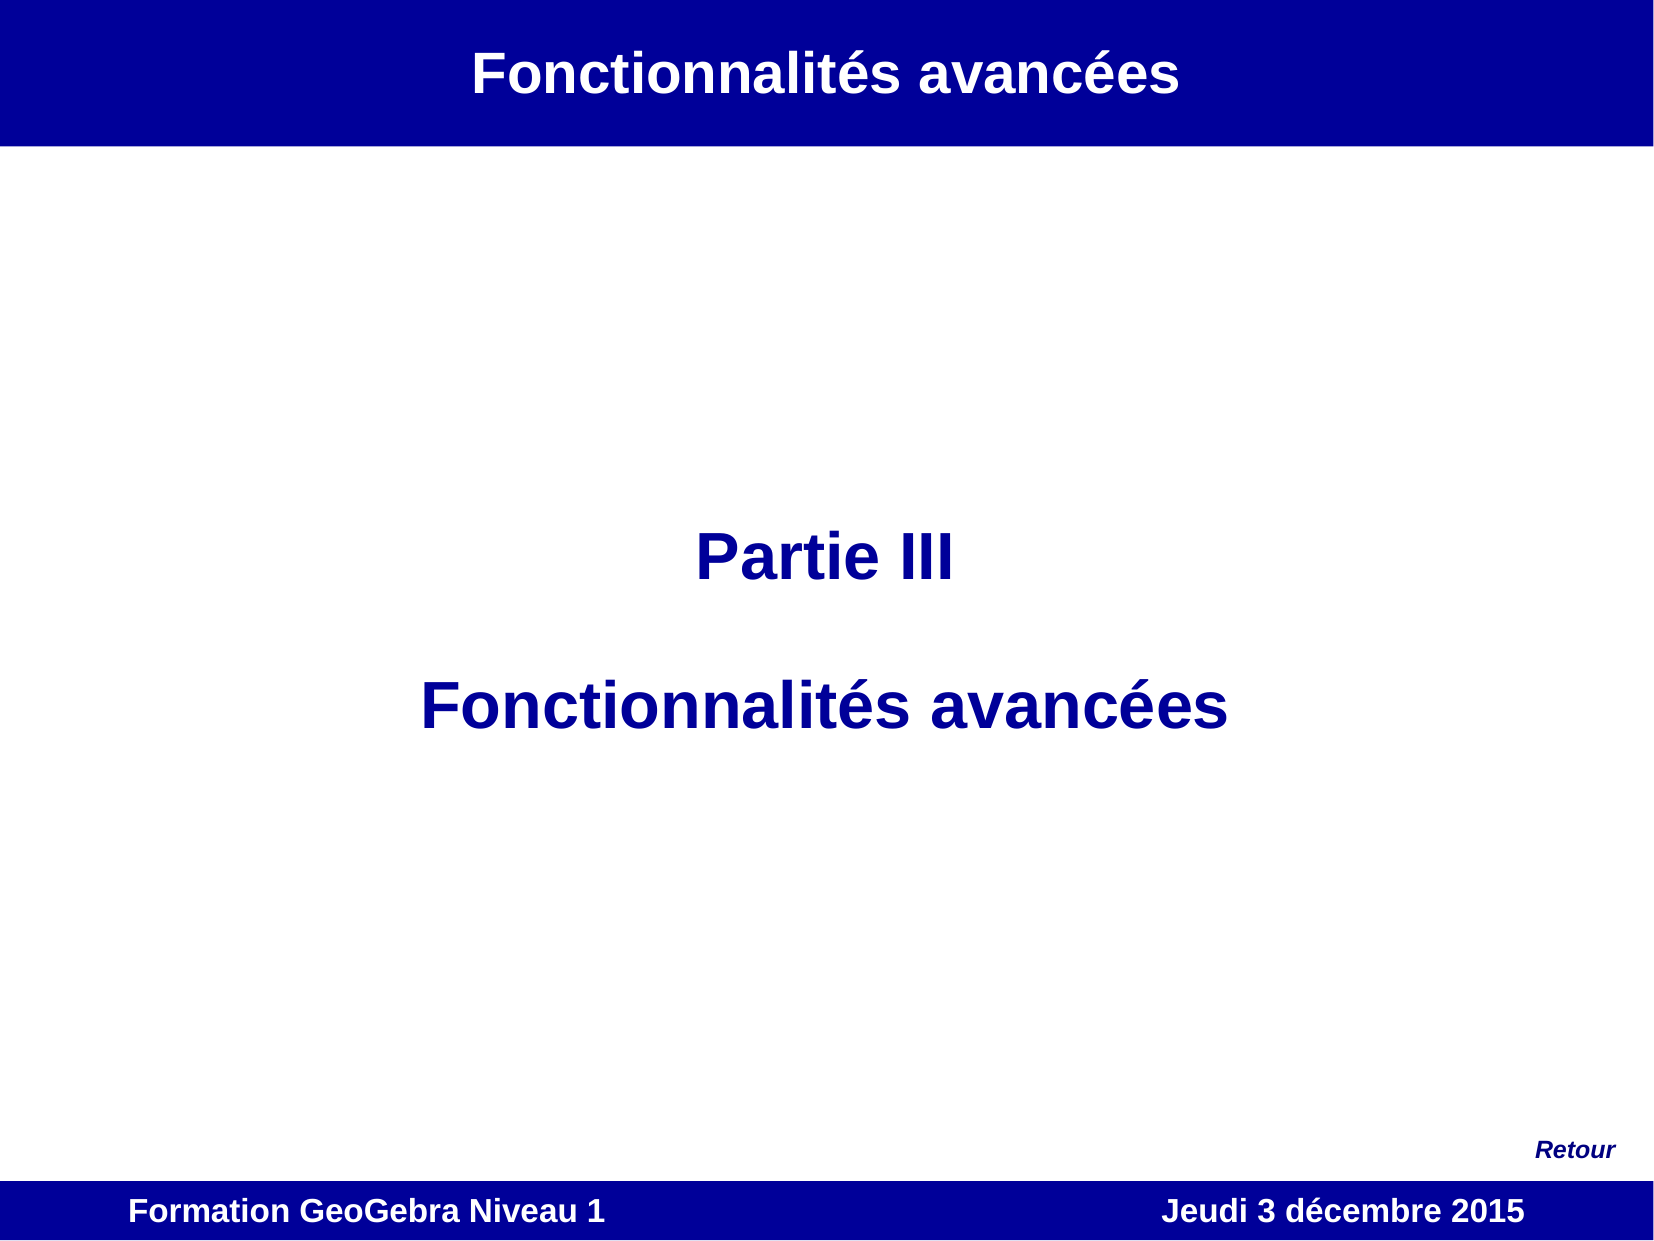

# Fonctionnalités avancées
Partie III
Fonctionnalités avancées
Retour
Formation GeoGebra Niveau 1								Jeudi 3 décembre 2015